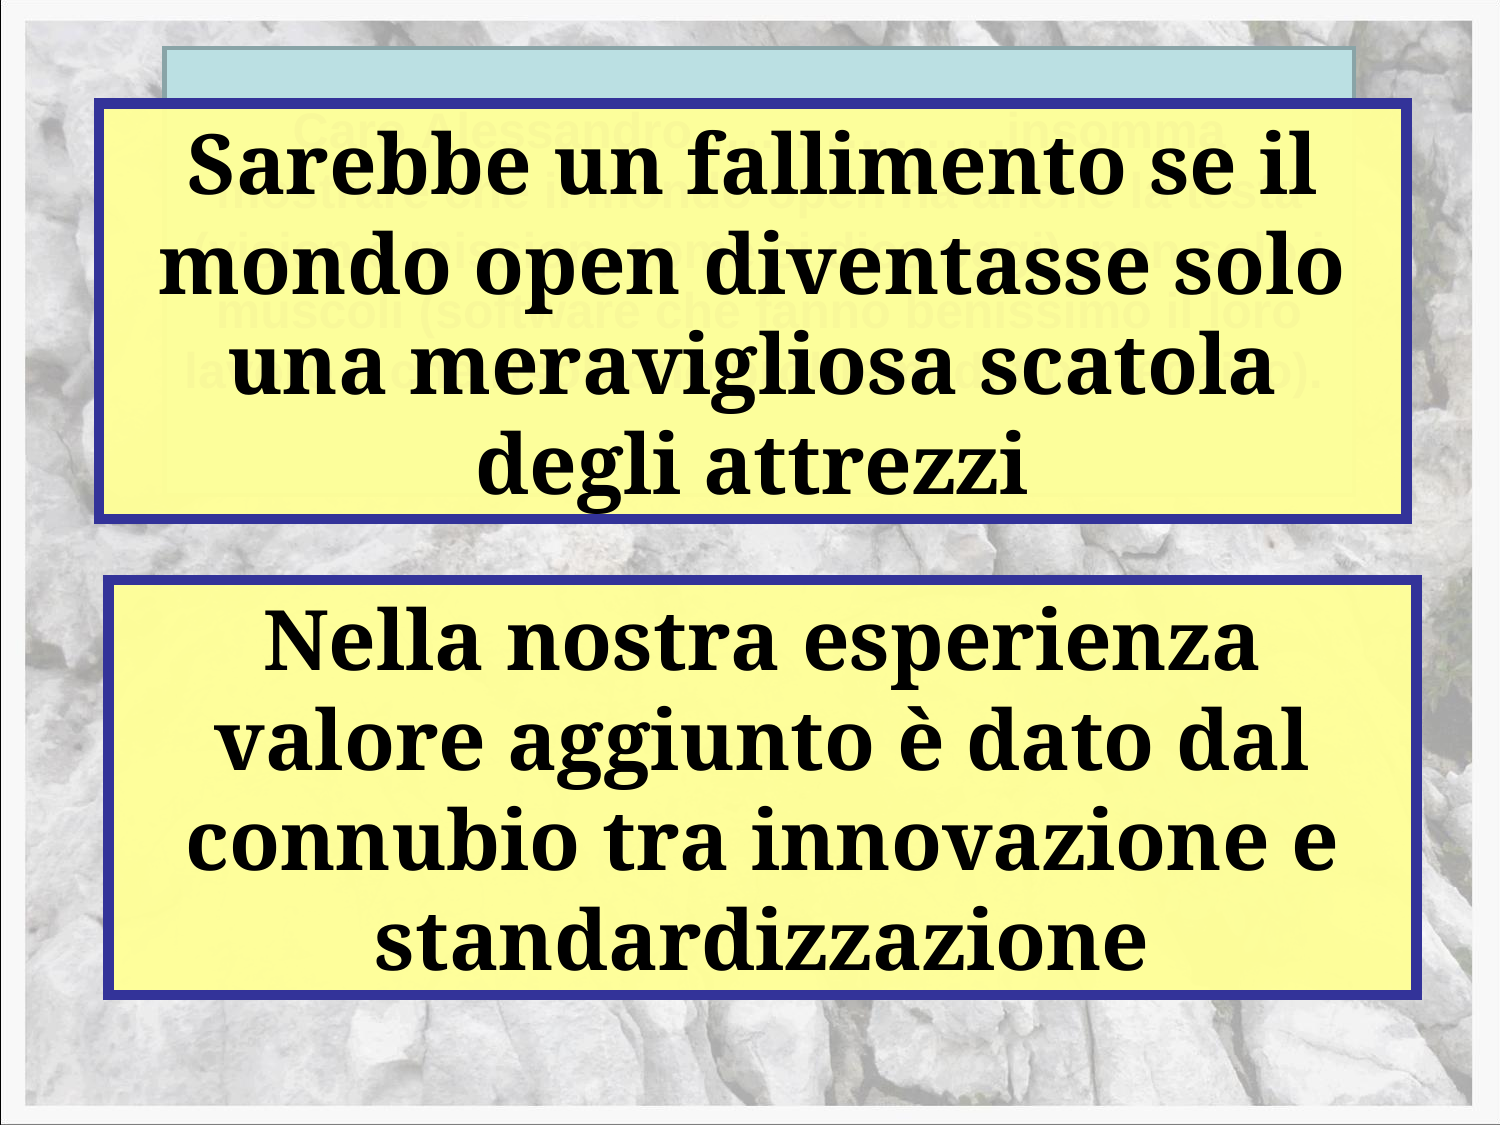

Caro Alessandro……………….insomma mostrare che il mondo open ha anche la testa (vision e mission, come si dice oggi), non solo i muscoli (software che fanno benissimo il loro lavoro e che risolvono problemi di tipo tecnico).
Sarebbe un fallimento se il mondo open diventasse solo una meravigliosa scatola degli attrezzi
Nella nostra esperienza valore aggiunto è dato dal connubio tra innovazione e standardizzazione